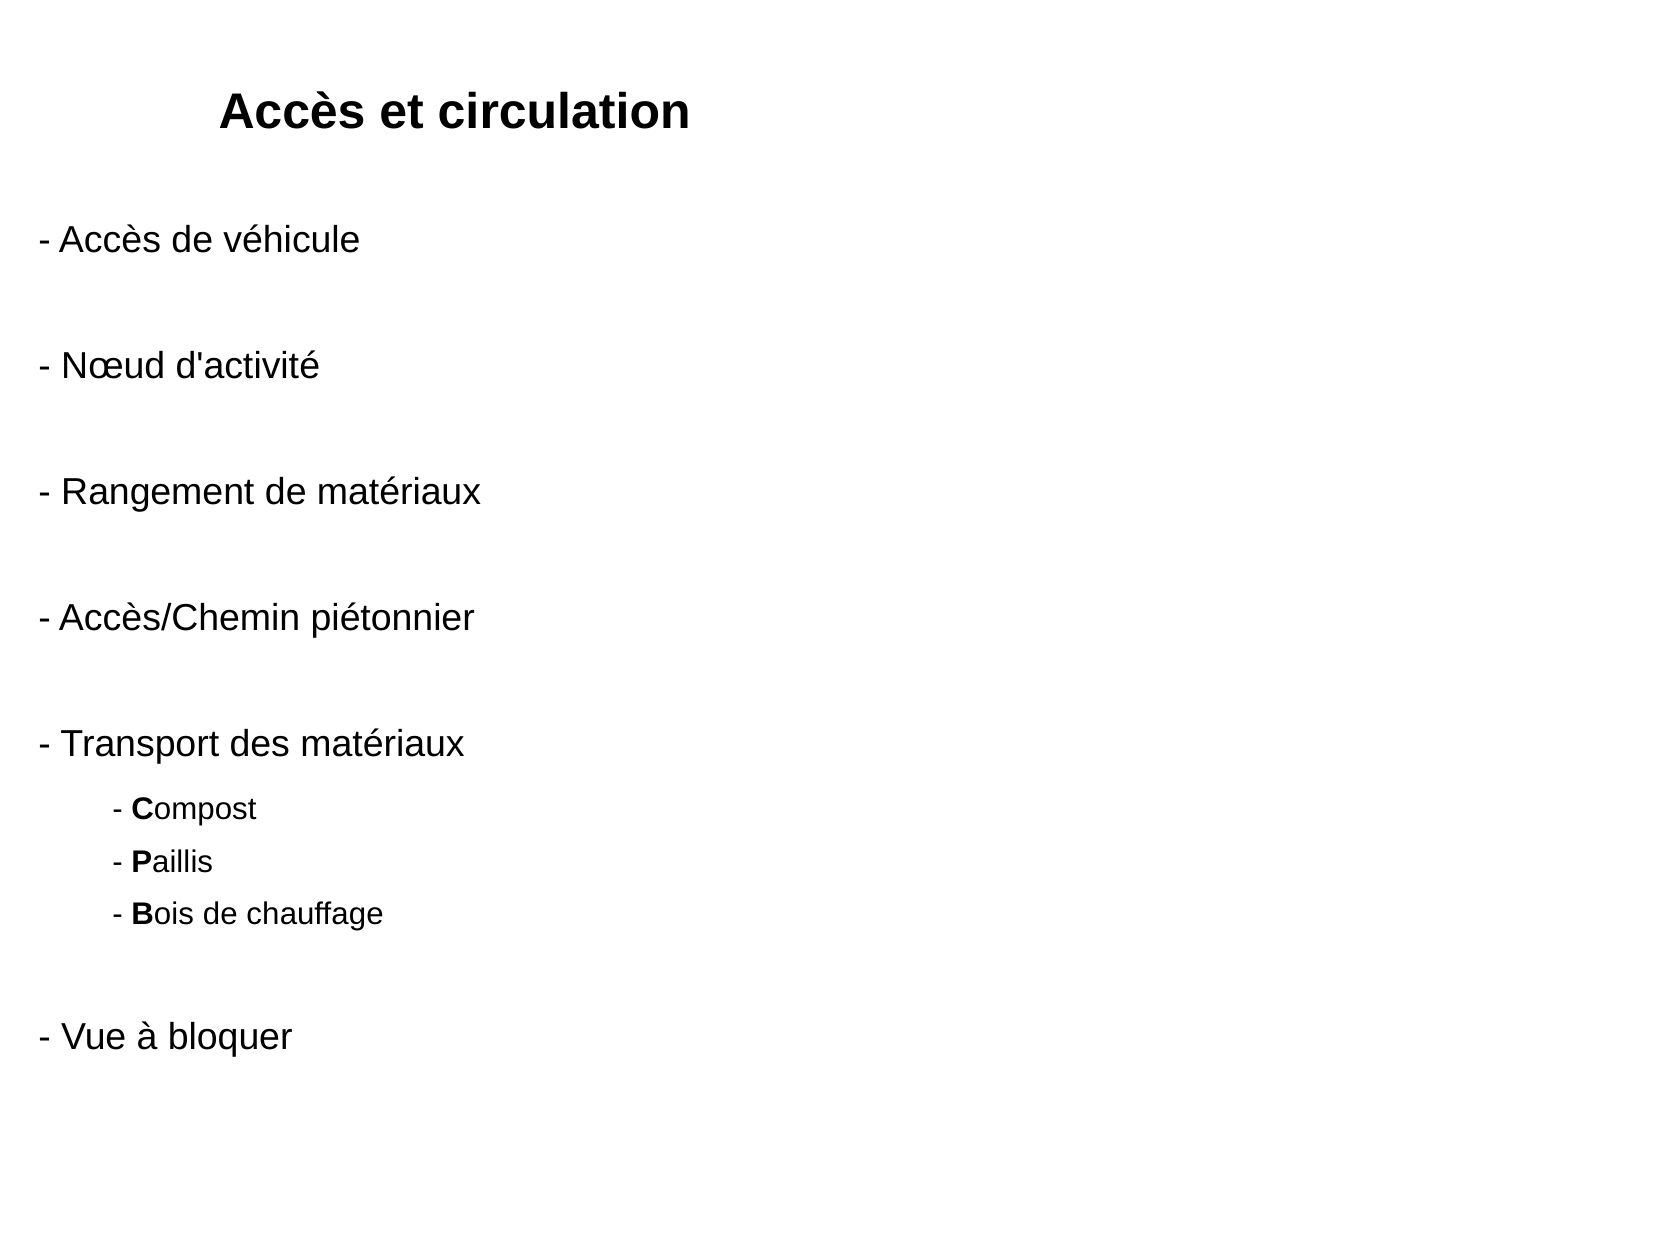

# Accès et circulation
- Accès de véhicule
- Nœud d'activité
- Rangement de matériaux
- Accès/Chemin piétonnier
- Transport des matériaux
 	- Compost
	- Paillis
	- Bois de chauffage
- Vue à bloquer